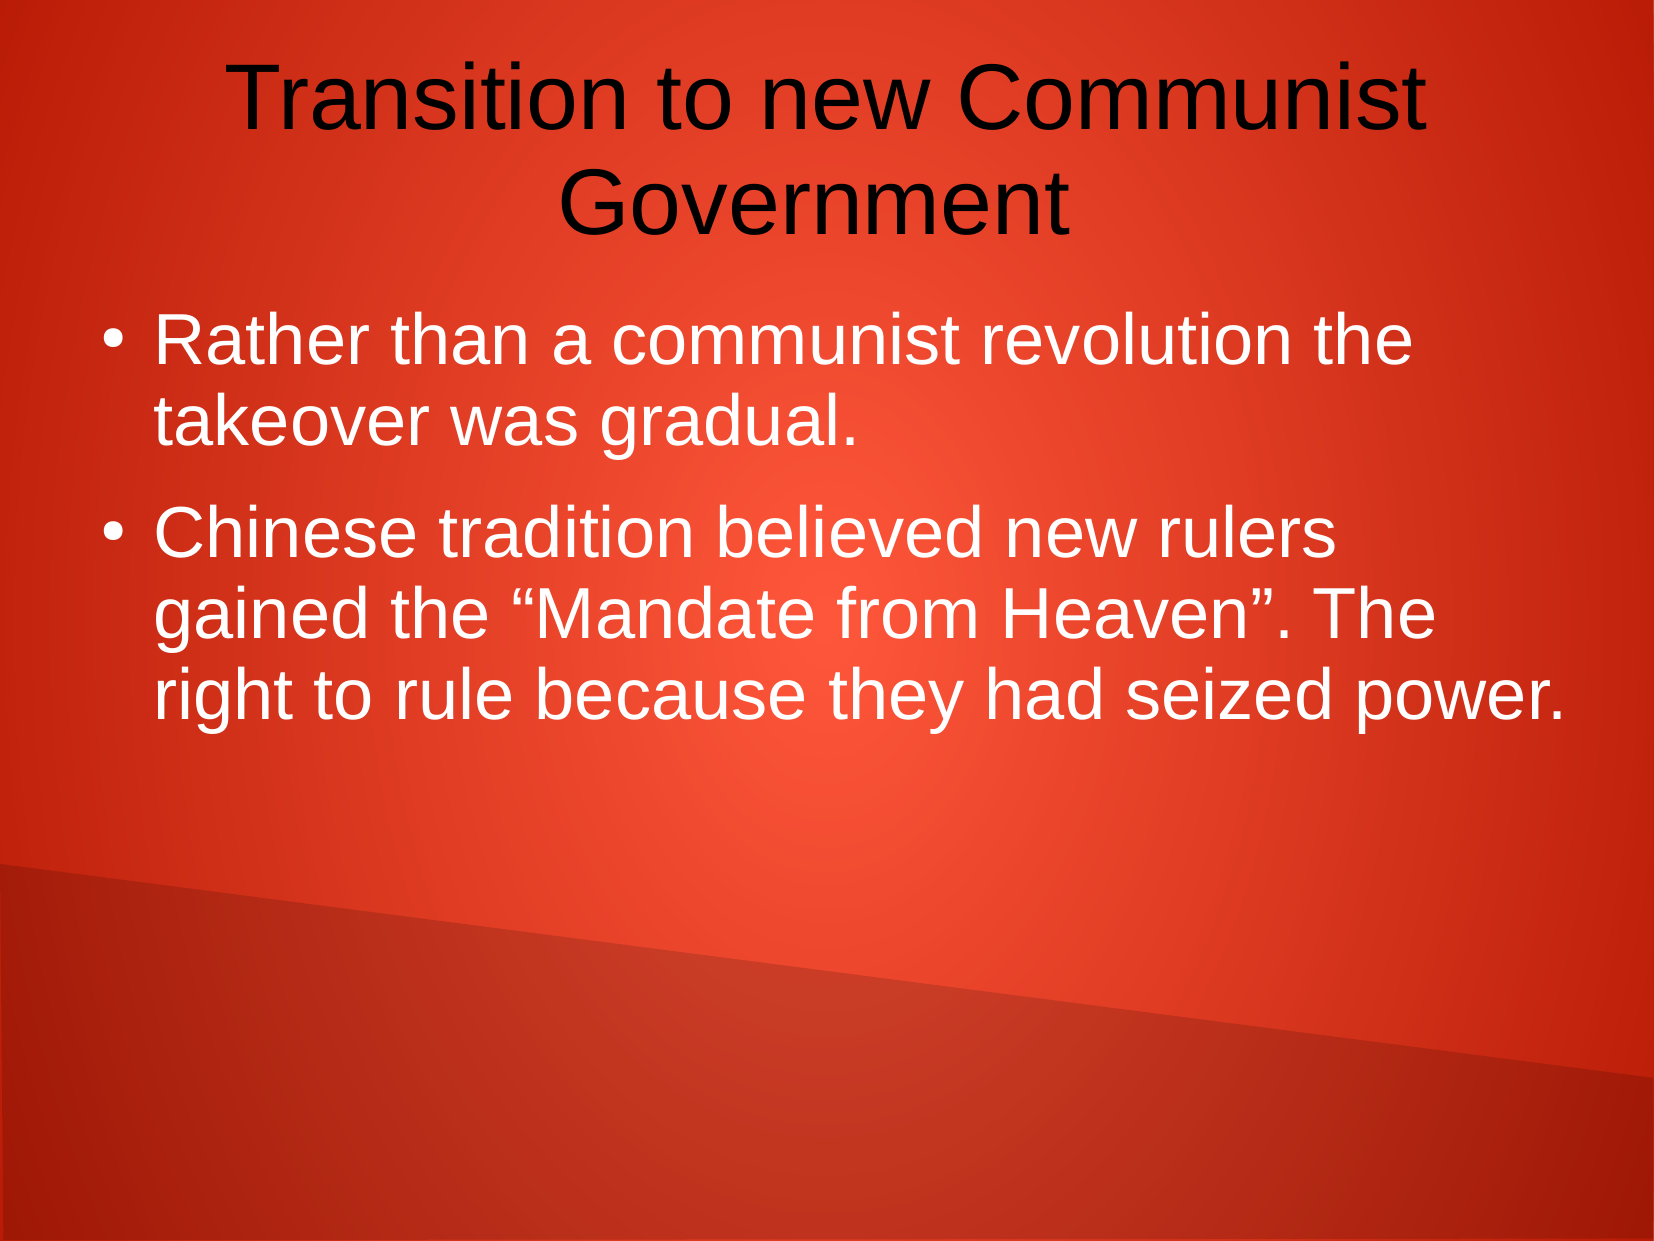

# Transition to new Communist Government
Rather than a communist revolution the takeover was gradual.
Chinese tradition believed new rulers gained the “Mandate from Heaven”. The right to rule because they had seized power.